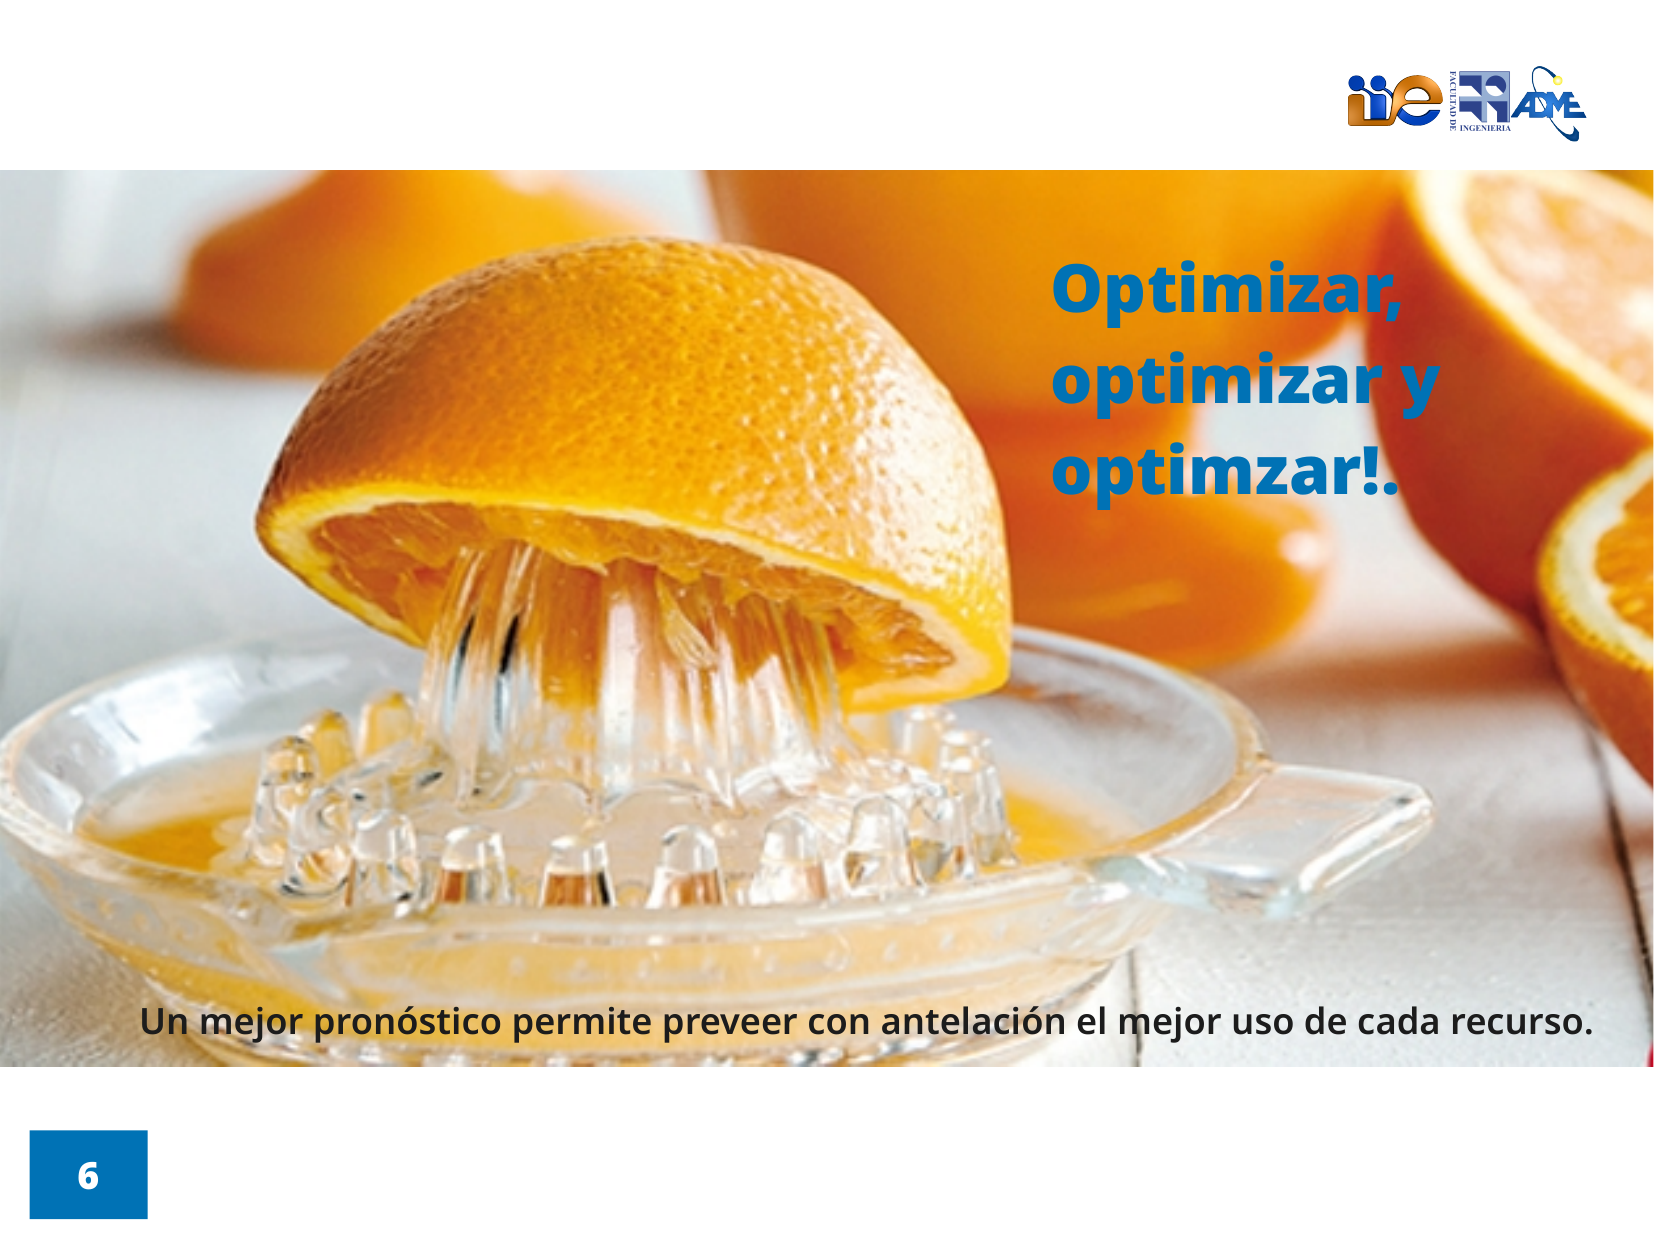

# Optimizar, optimizar y optimzar!.
Un mejor pronóstico permite preveer con antelación el mejor uso de cada recurso.